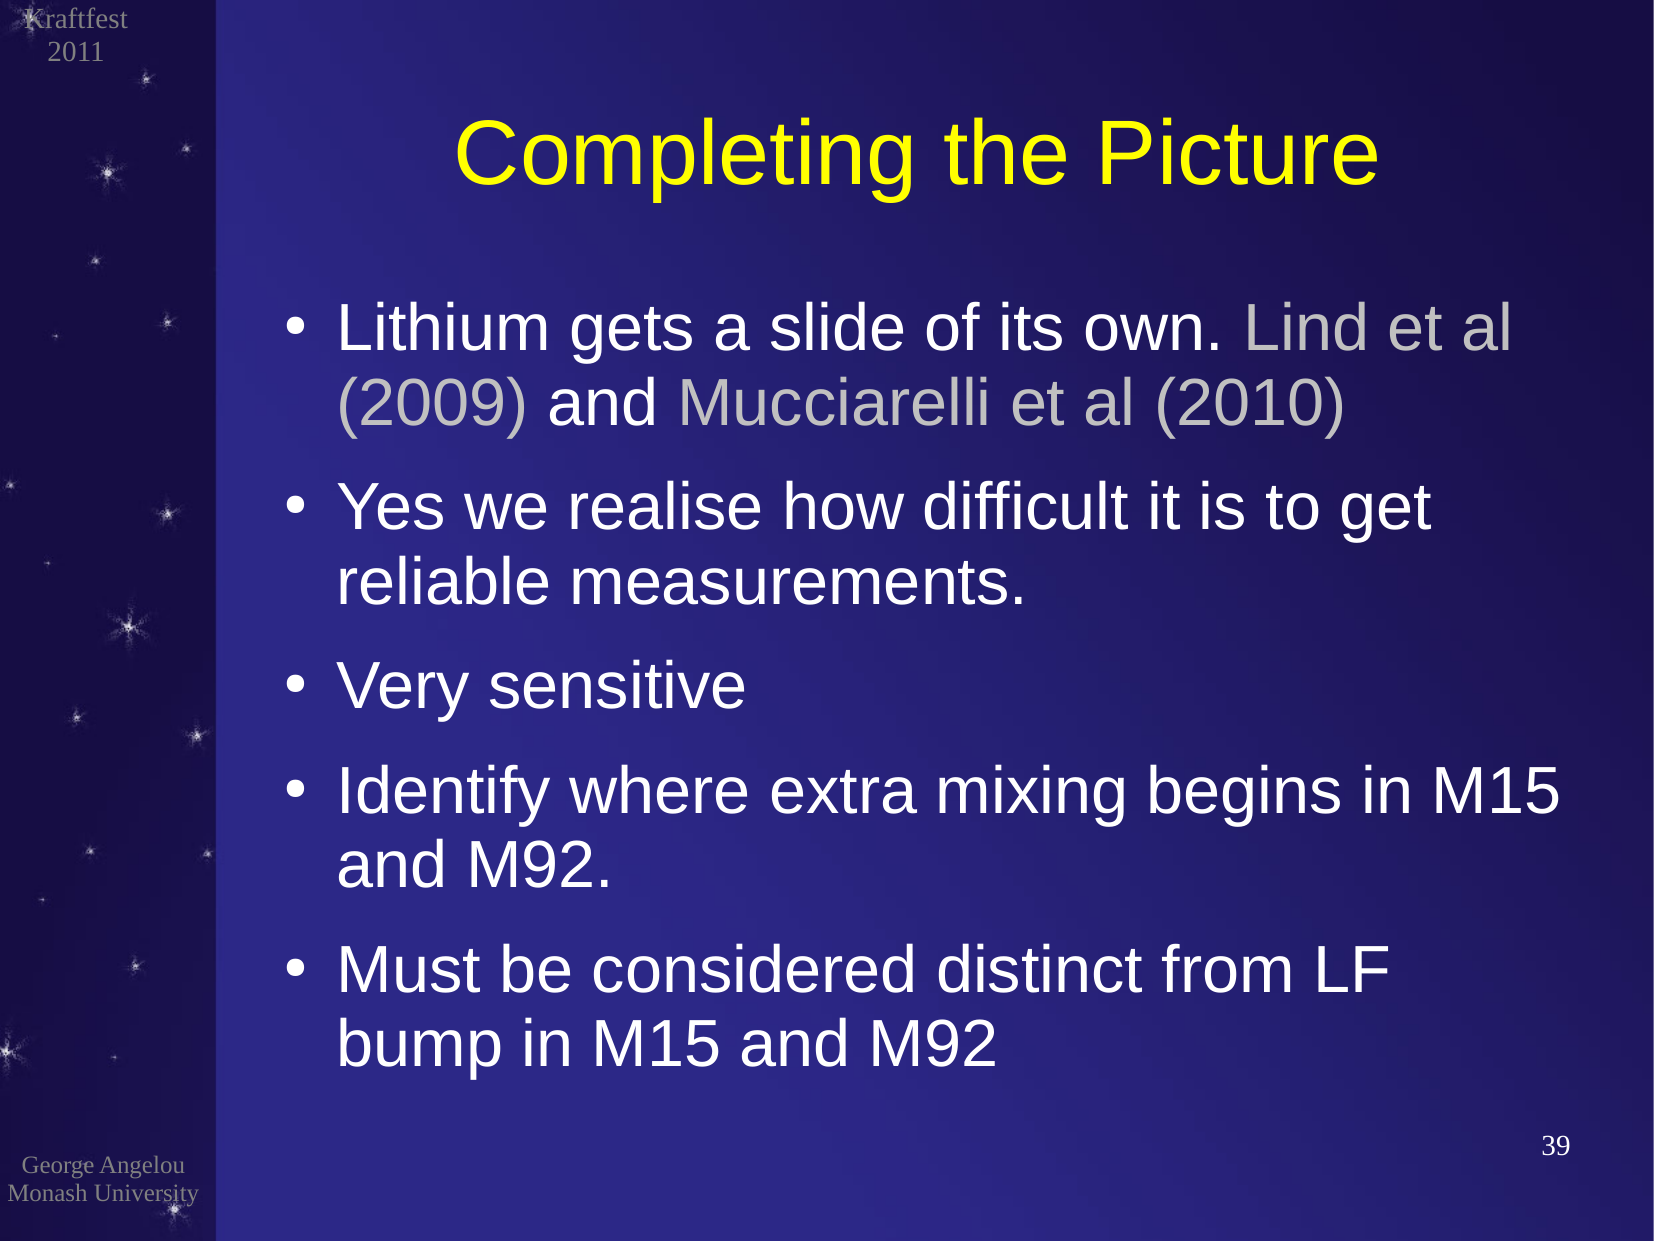

# Completing the Picture
Lithium gets a slide of its own. Lind et al (2009) and Mucciarelli et al (2010)
Yes we realise how difficult it is to get reliable measurements.
Very sensitive
Identify where extra mixing begins in M15 and M92.
Must be considered distinct from LF bump in M15 and M92
39